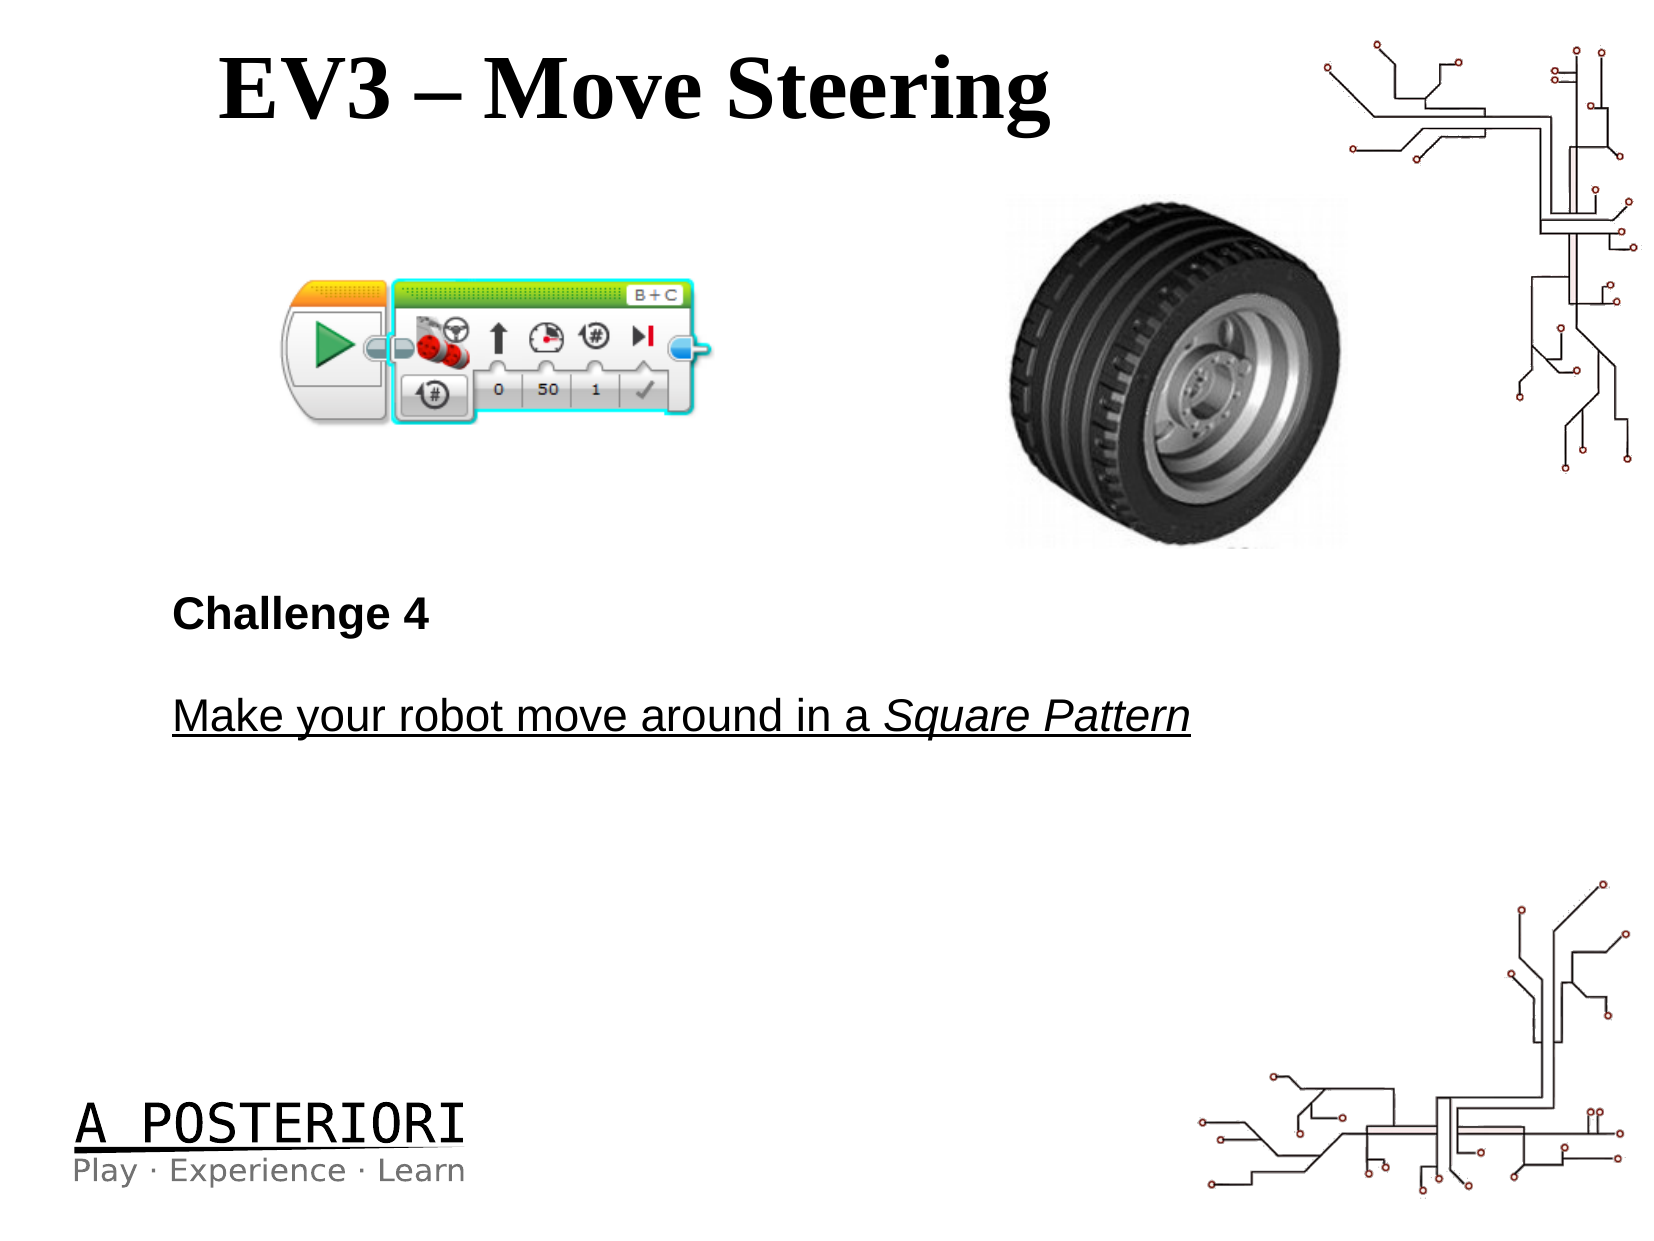

# EV3 – Move Steering
Challenge 4
Make your robot move around in a Square Pattern